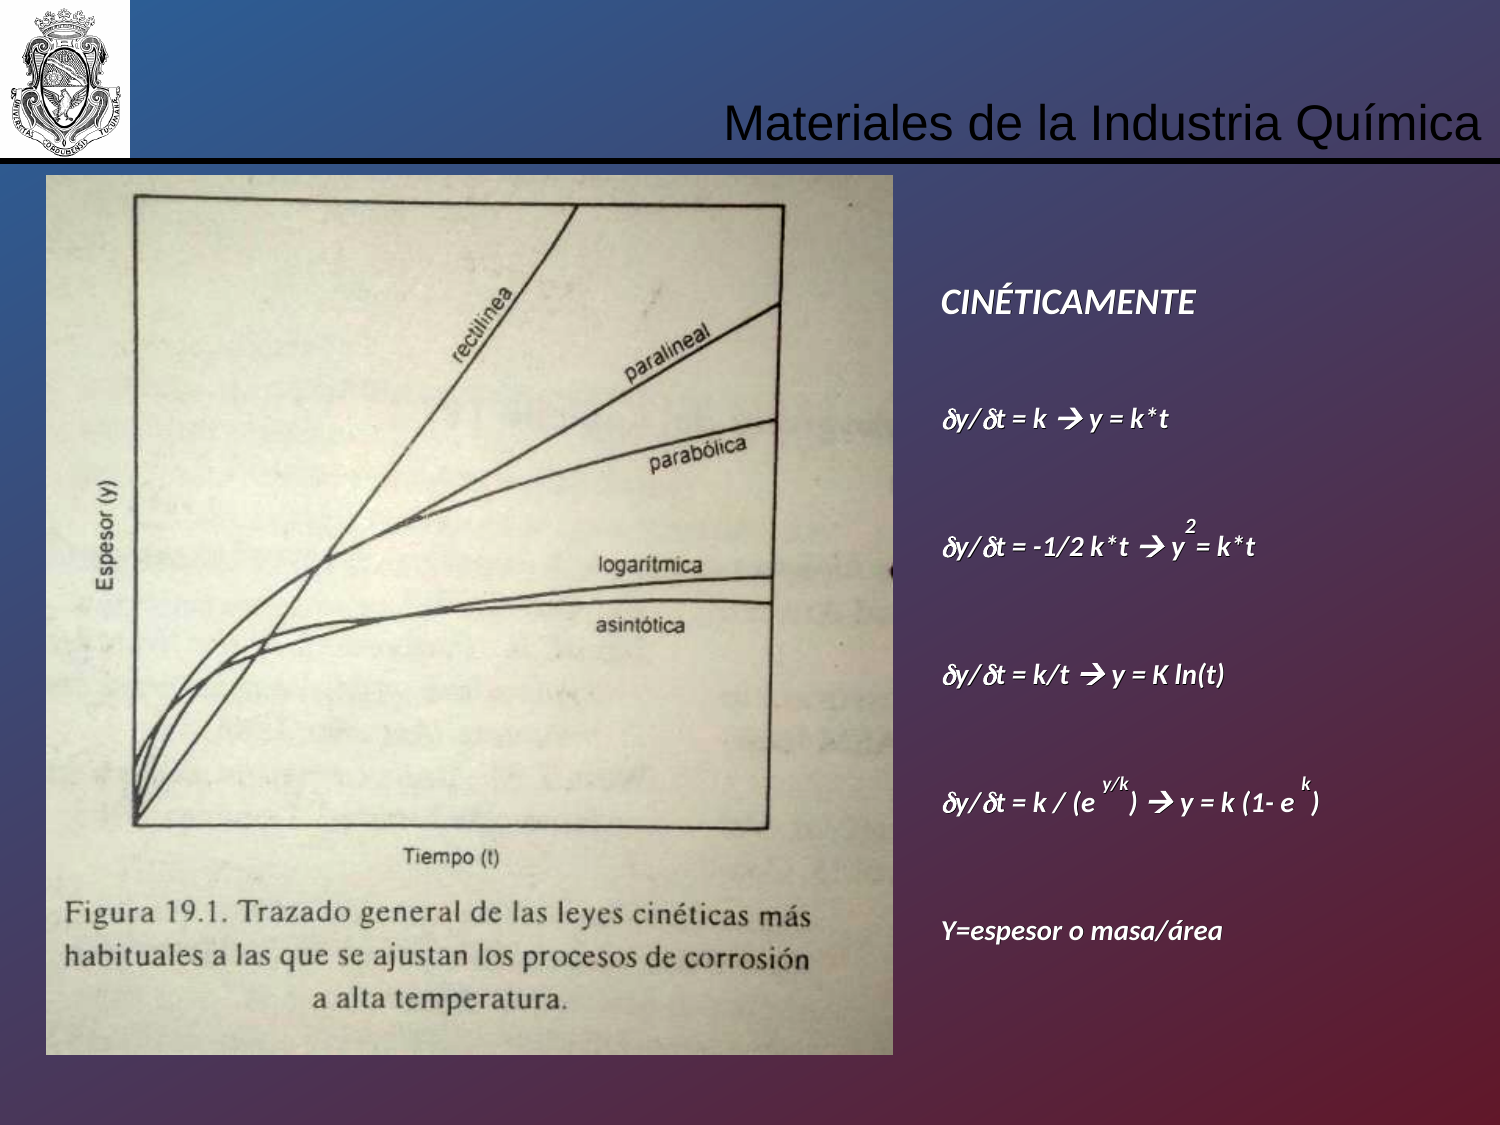

Materiales de la Industria Química
CINÉTICAMENTE
y/t = k  y = k*t
y/t = -1/2 k*t  y2= k*t
y/t = k/t  y = K ln(t)
y/t = k / (e y/k)  y = k (1- e k)
Y=espesor o masa/área